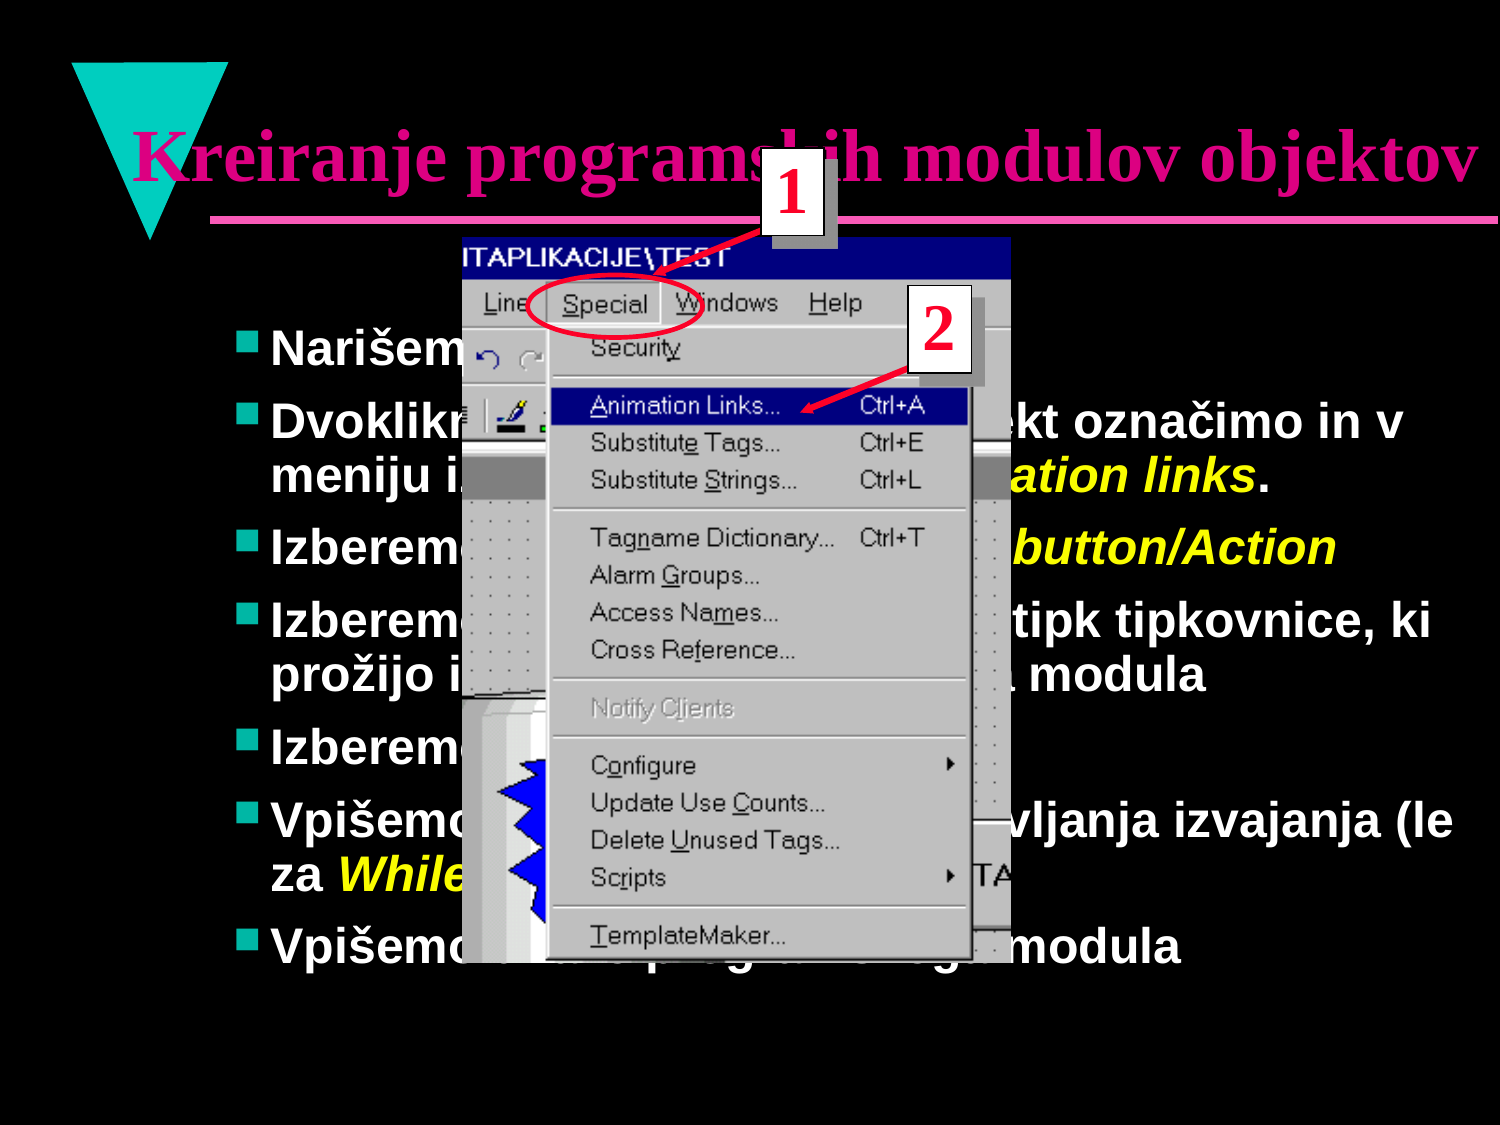

# Kreiranje programskih modulov objektov
1
2
Narišemo objekt
Dvokliknemo objekt, ali pa objekt označimo in v meniju izberemo: Special/Animation links.
Izberemo lastnost: Touch Pushbutton/Action
Izberemo tipko ali kombinacijo tipk tipkovnice, ki prožijo izvajanje programskega modula
Izberemo tip
Vpišemo časovni interval ponavljanja izvajanja (le za While Down tip)
Vpišemo ukaze programskega modula
RVP2
Kreiranje programskih modulov
20